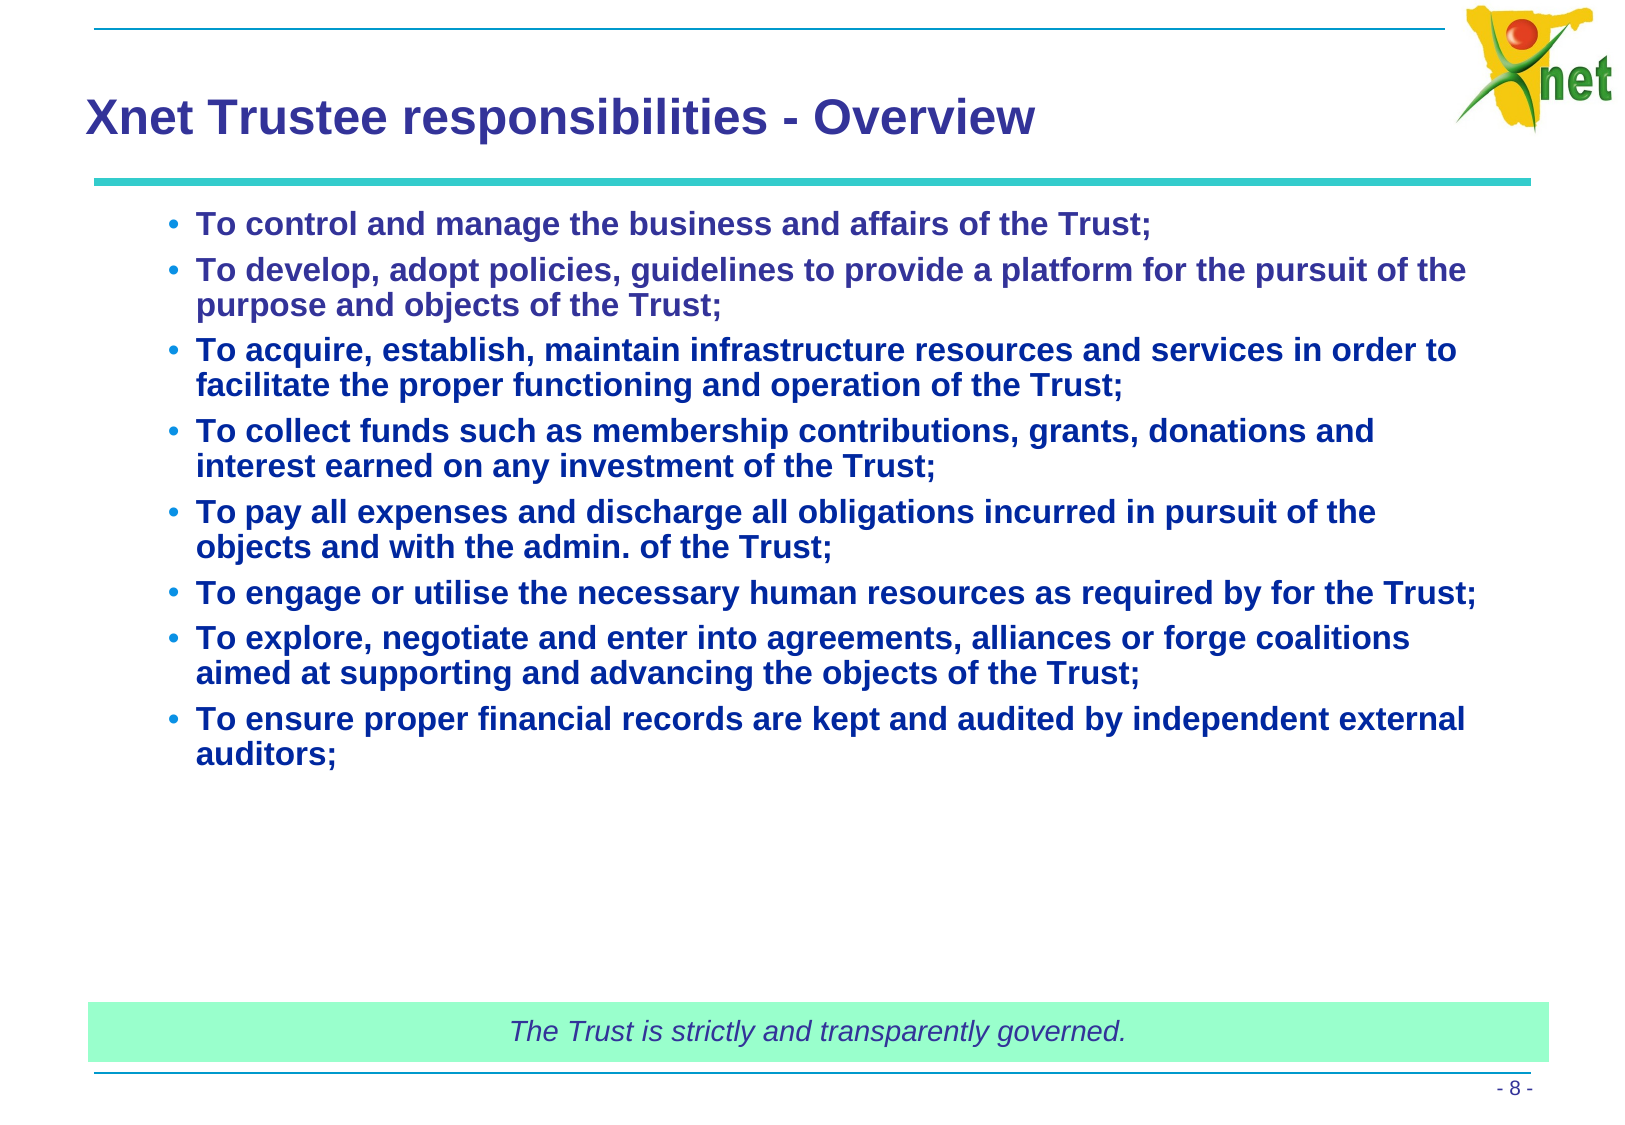

# Xnet Trustee responsibilities - Overview
To control and manage the business and affairs of the Trust;
To develop, adopt policies, guidelines to provide a platform for the pursuit of the purpose and objects of the Trust;
To acquire, establish, maintain infrastructure resources and services in order to facilitate the proper functioning and operation of the Trust;
To collect funds such as membership contributions, grants, donations and interest earned on any investment of the Trust;
To pay all expenses and discharge all obligations incurred in pursuit of the objects and with the admin. of the Trust;
To engage or utilise the necessary human resources as required by for the Trust;
To explore, negotiate and enter into agreements, alliances or forge coalitions aimed at supporting and advancing the objects of the Trust;
To ensure proper financial records are kept and audited by independent external auditors;
The Trust is strictly and transparently governed.